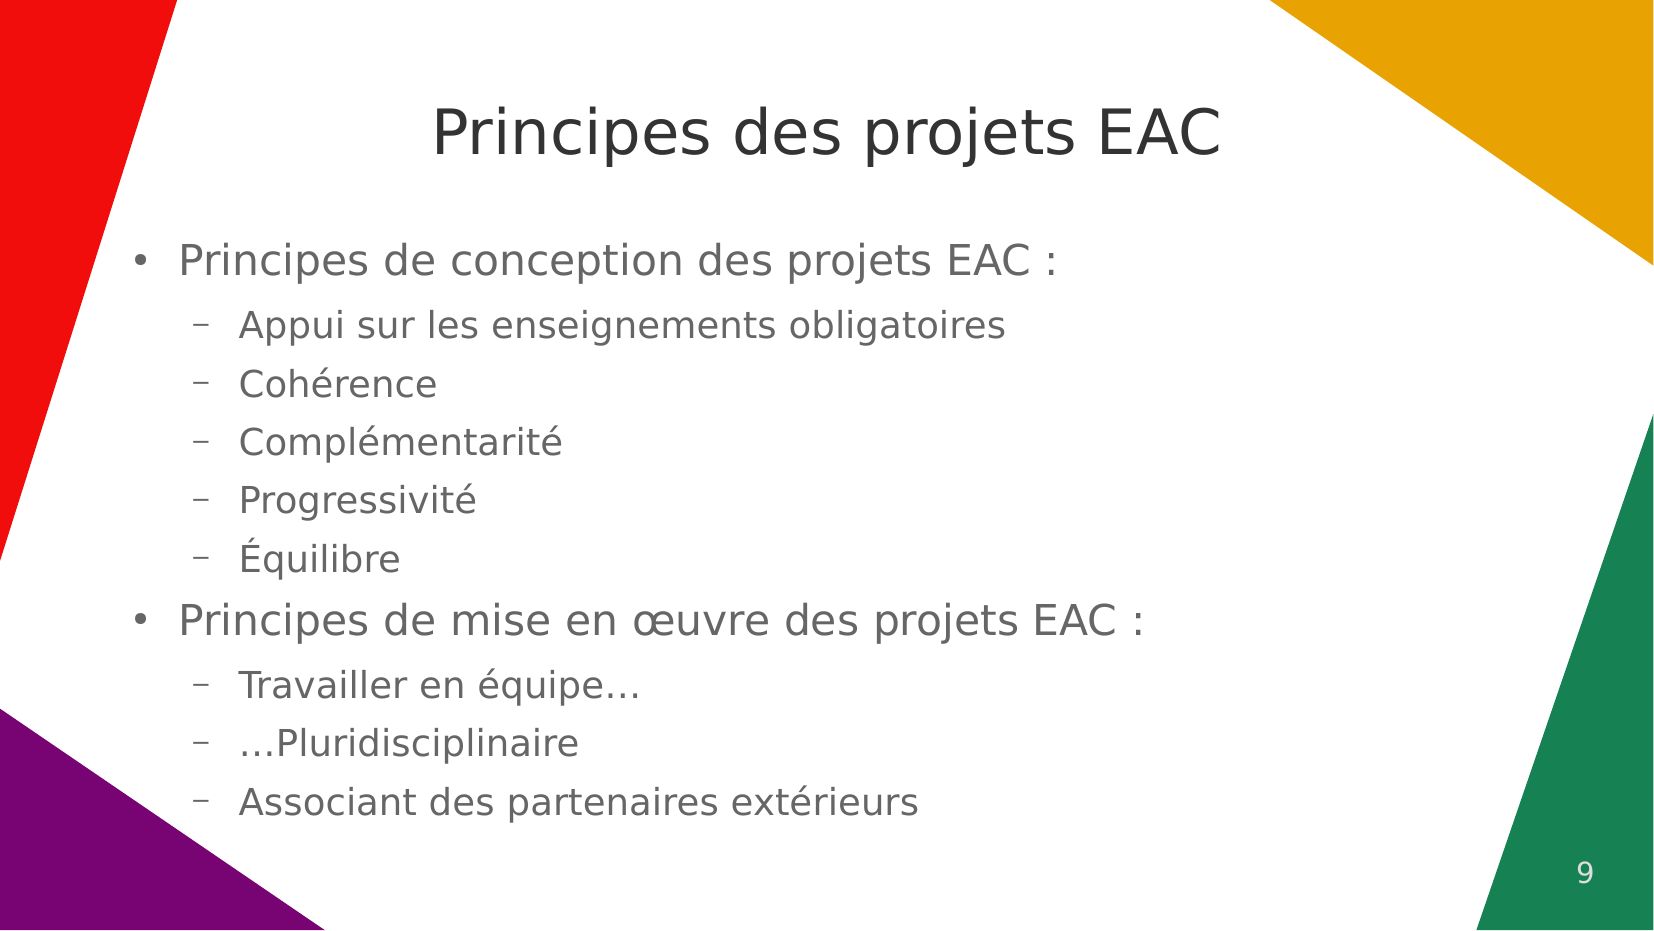

# Principes des projets EAC
Principes de conception des projets EAC :
Appui sur les enseignements obligatoires
Cohérence
Complémentarité
Progressivité
Équilibre
Principes de mise en œuvre des projets EAC :
Travailler en équipe…
…Pluridisciplinaire
Associant des partenaires extérieurs
9